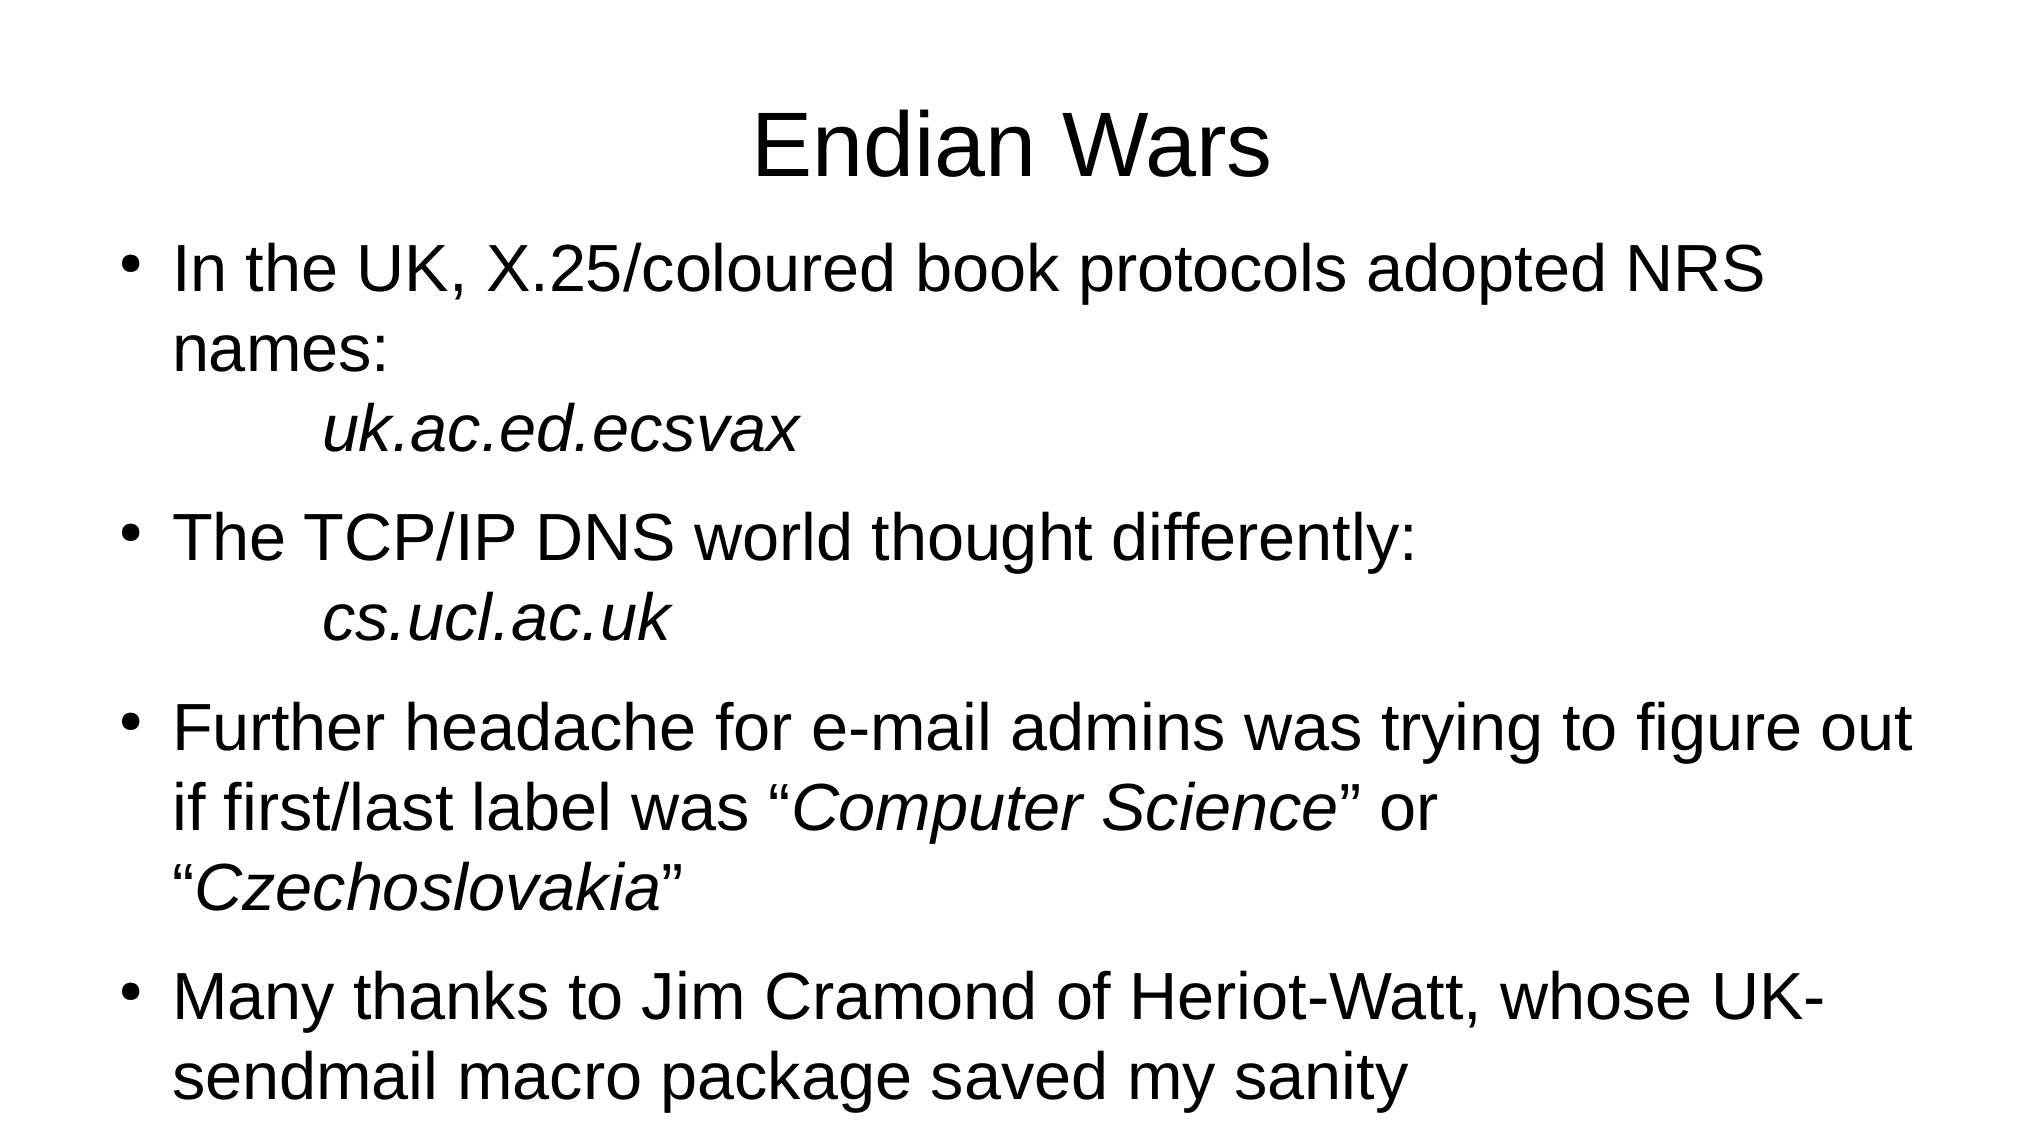

# Endian Wars
In the UK, X.25/coloured book protocols adopted NRS names:
	uk.ac.ed.ecsvax
The TCP/IP DNS world thought differently:
	cs.ucl.ac.uk
Further headache for e-mail admins was trying to figure out if first/last label was “Computer Science” or “Czechoslovakia”
Many thanks to Jim Cramond of Heriot-Watt, whose UK-sendmail macro package saved my sanity